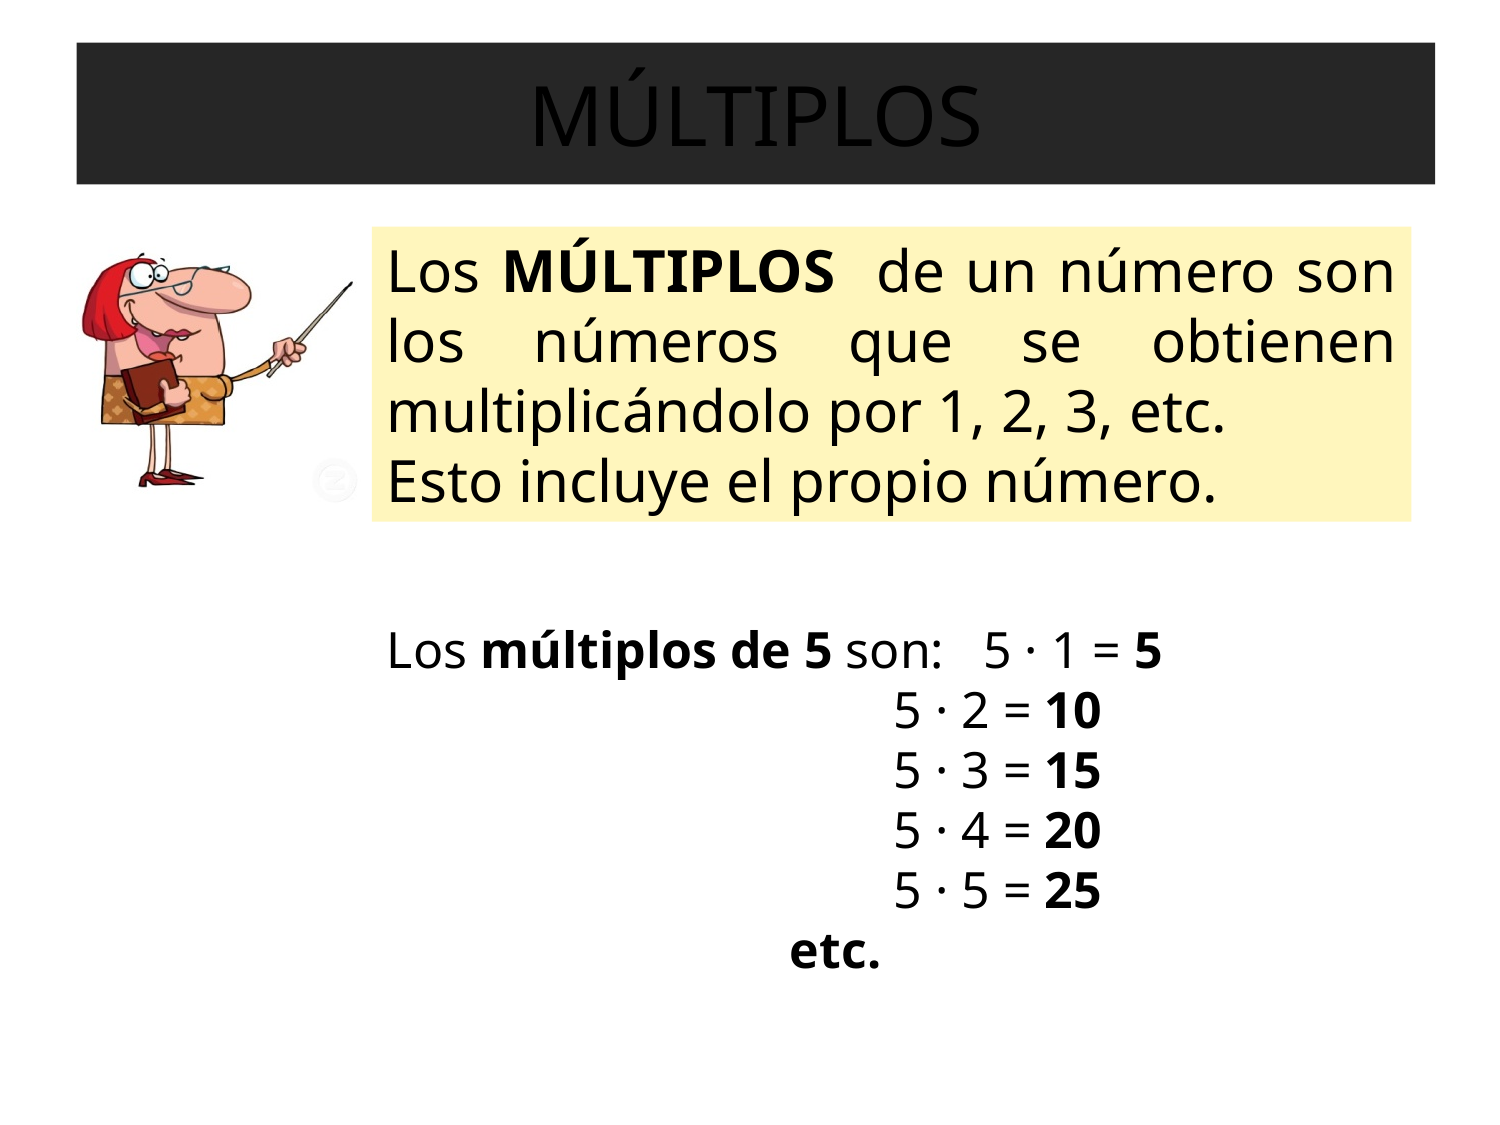

MÚLTIPLOS
Los MÚLTIPLOS de un número son los números que se obtienen multiplicándolo por 1, 2, 3, etc.
Esto incluye el propio número.
Los múltiplos de 5 son: 5 · 1 = 5
 5 · 2 = 10
 5 · 3 = 15
 5 · 4 = 20
 5 · 5 = 25
 etc.